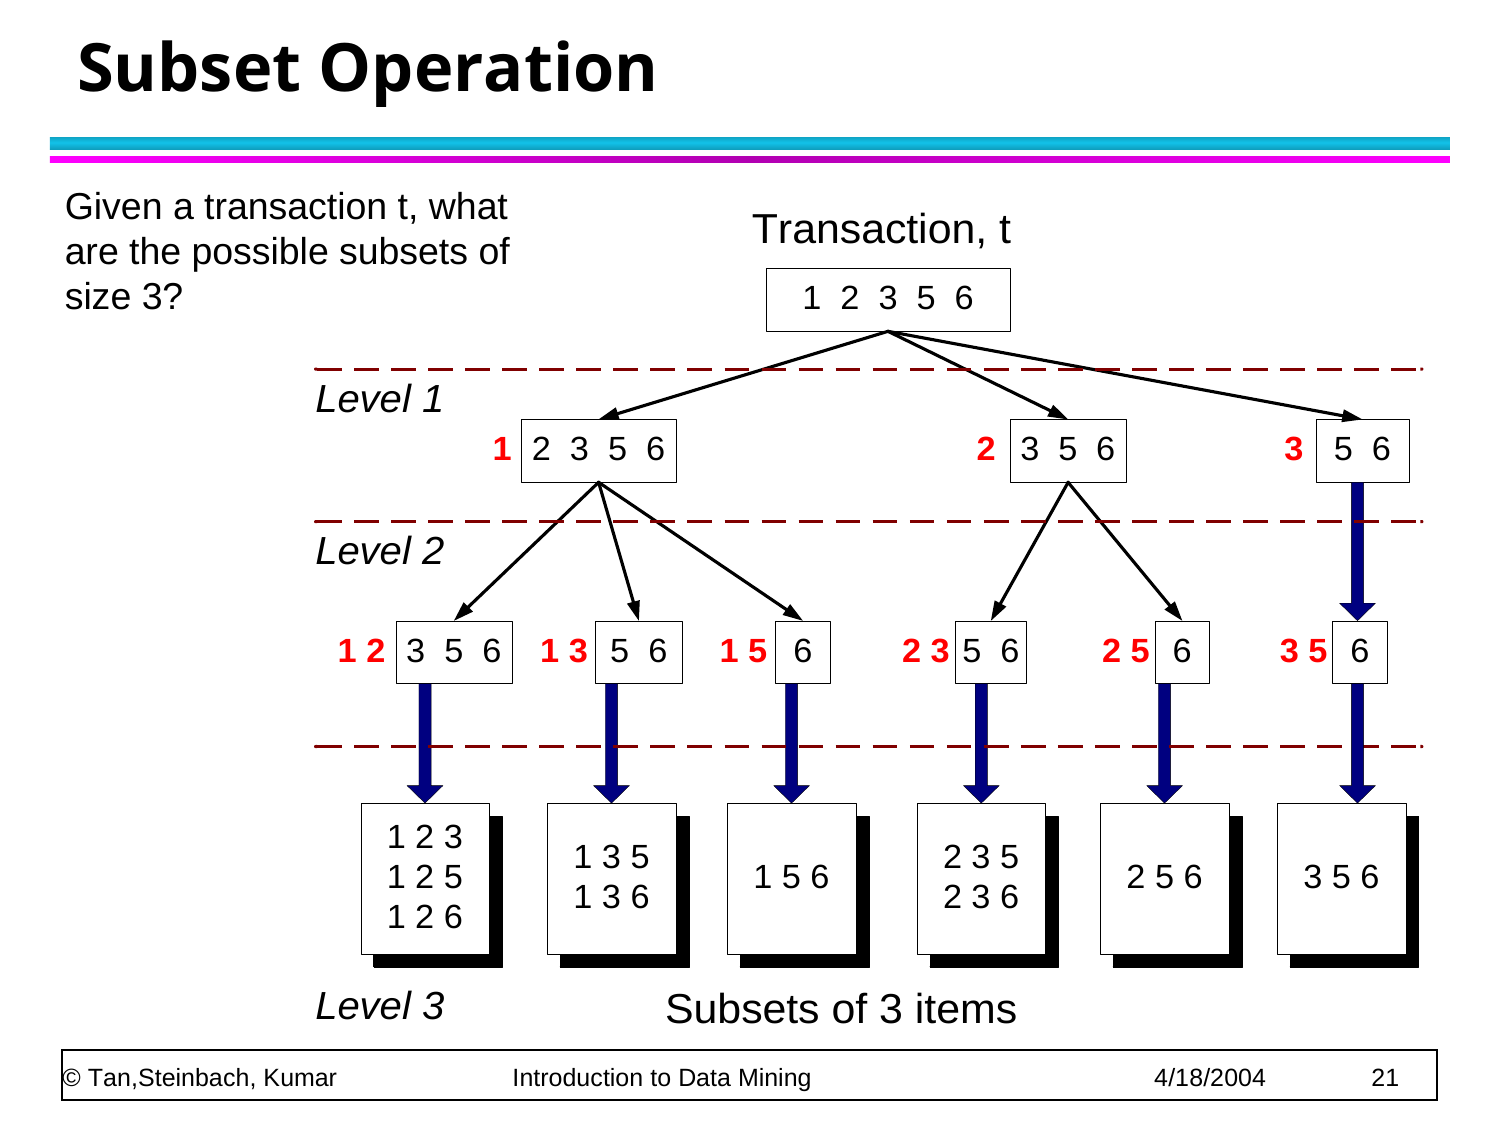

# Subset Operation
Given a transaction t, what are the possible subsets of size 3?